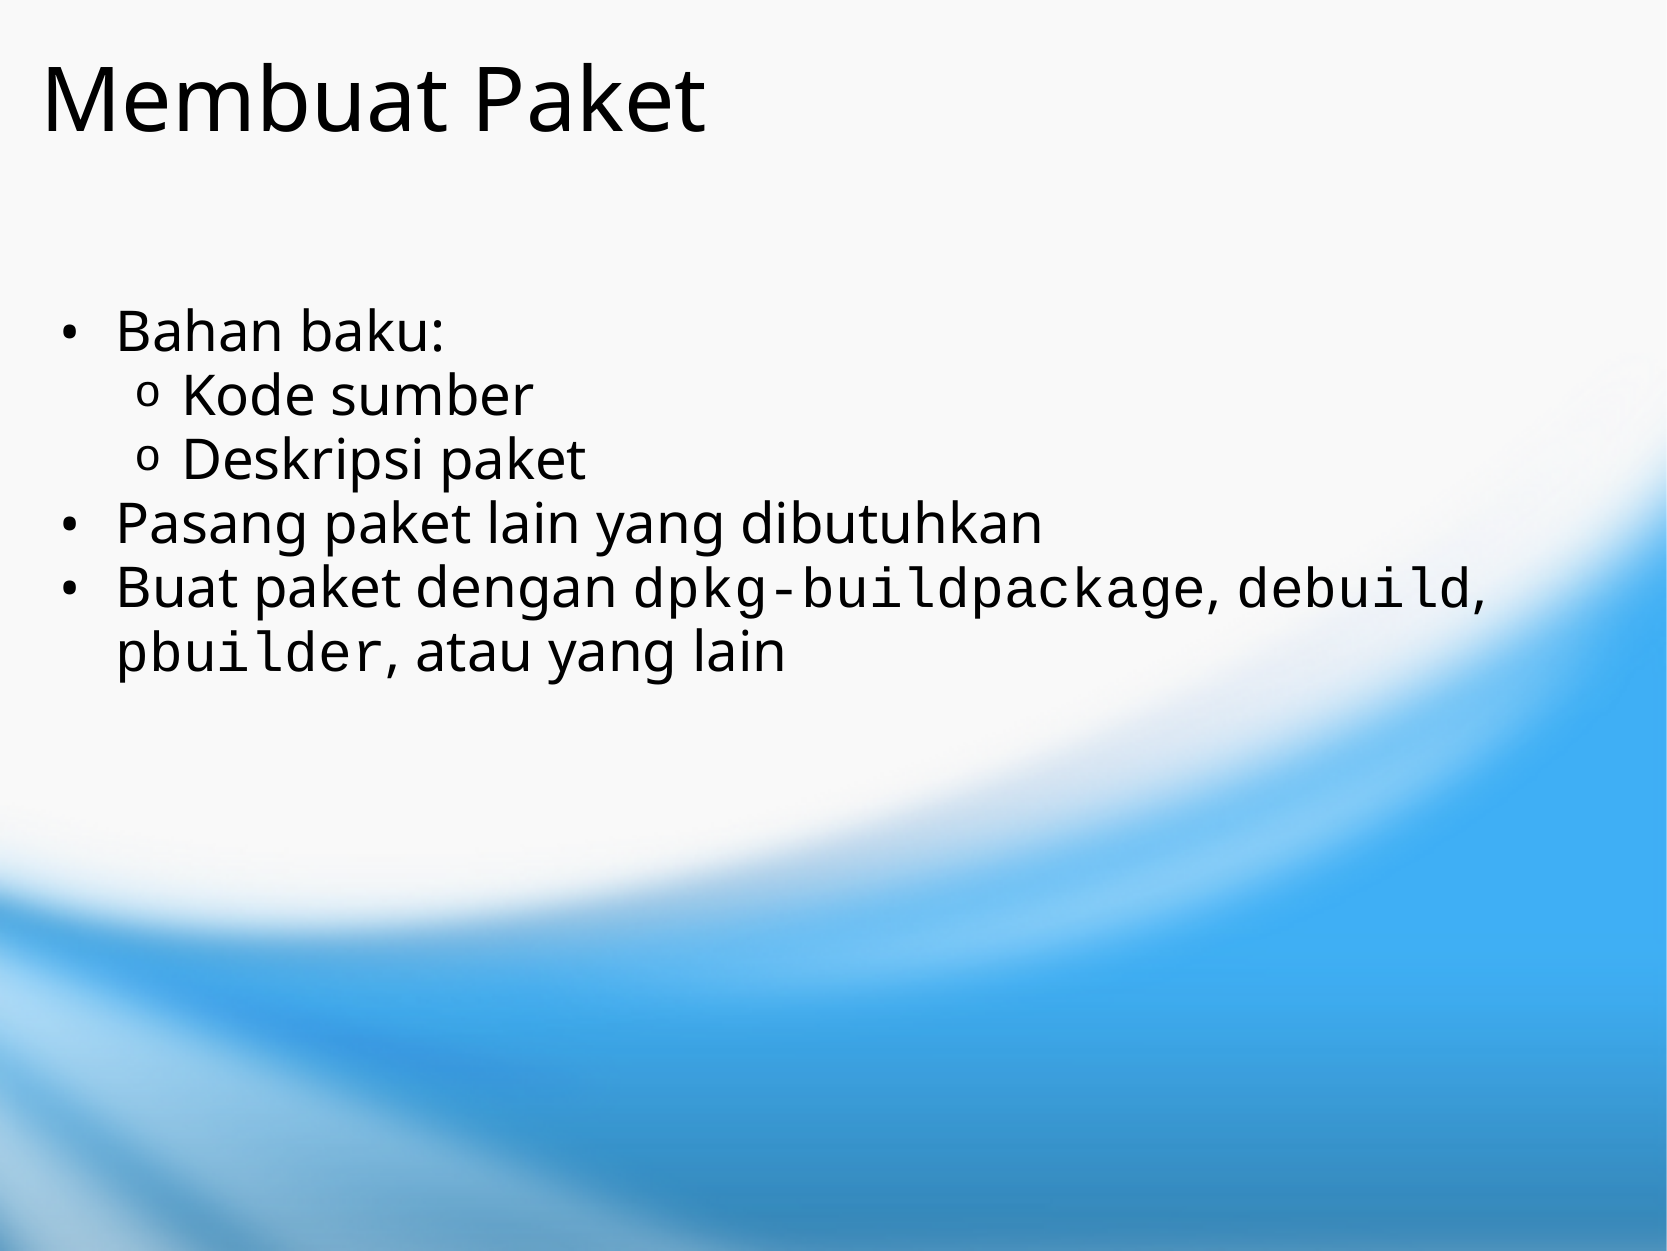

# Membuat Paket
Bahan baku:
Kode sumber
Deskripsi paket
Pasang paket lain yang dibutuhkan
Buat paket dengan dpkg-buildpackage, debuild, pbuilder, atau yang lain